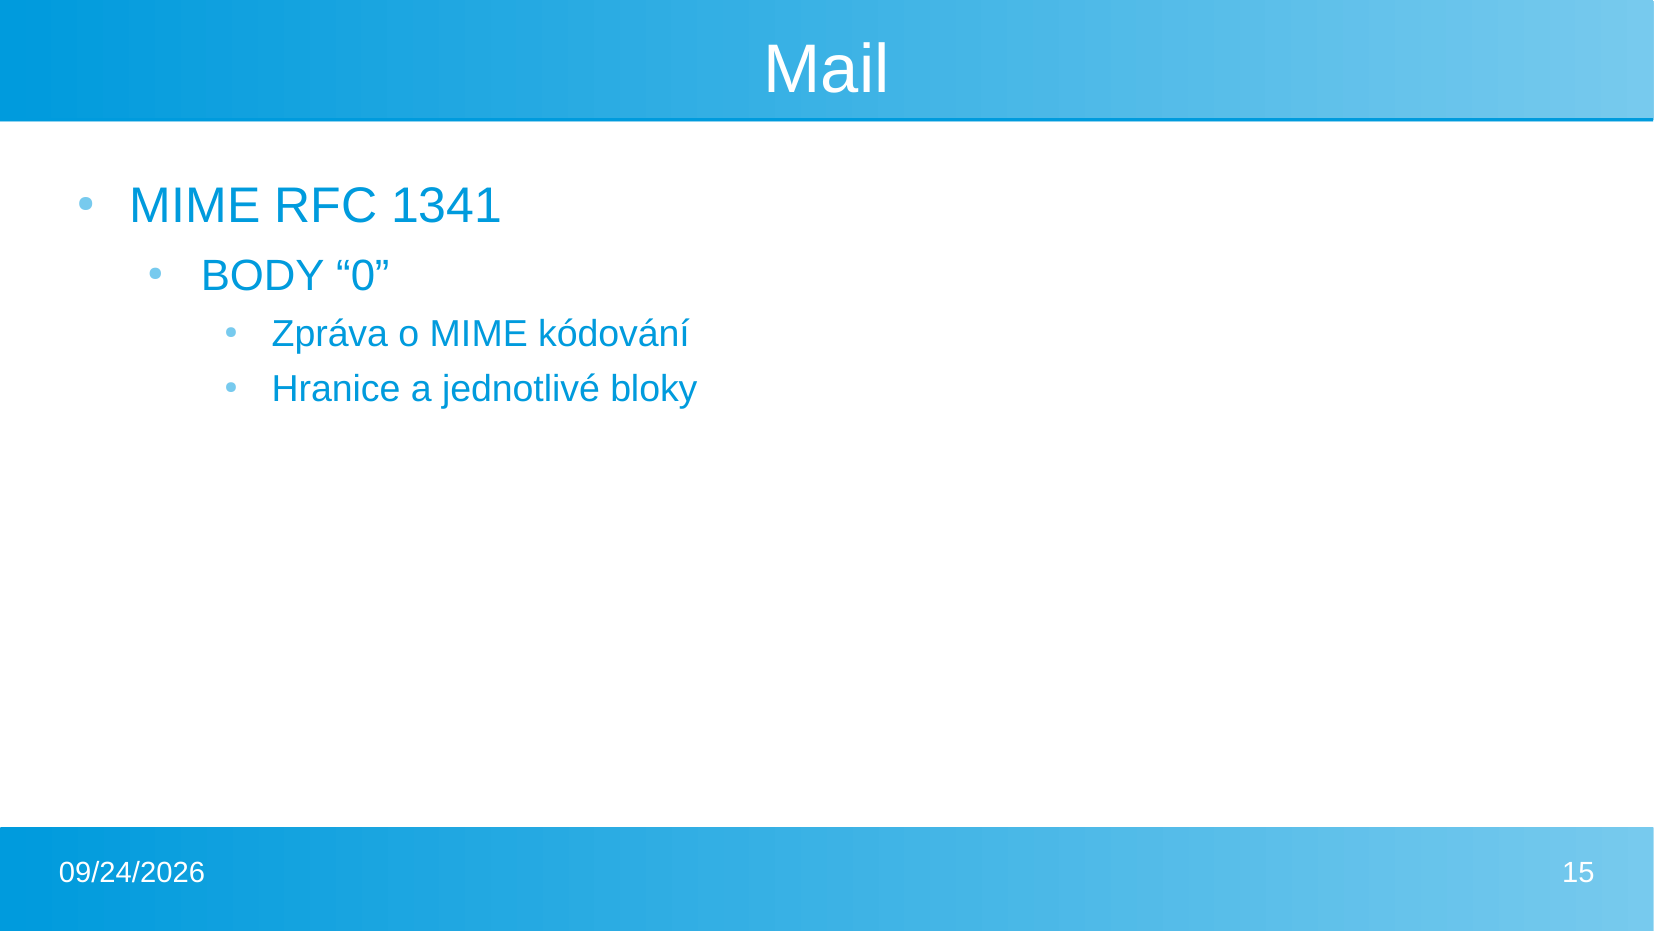

# Mail
MIME RFC 1341
BODY “0”
Zpráva o MIME kódování
Hranice a jednotlivé bloky
15